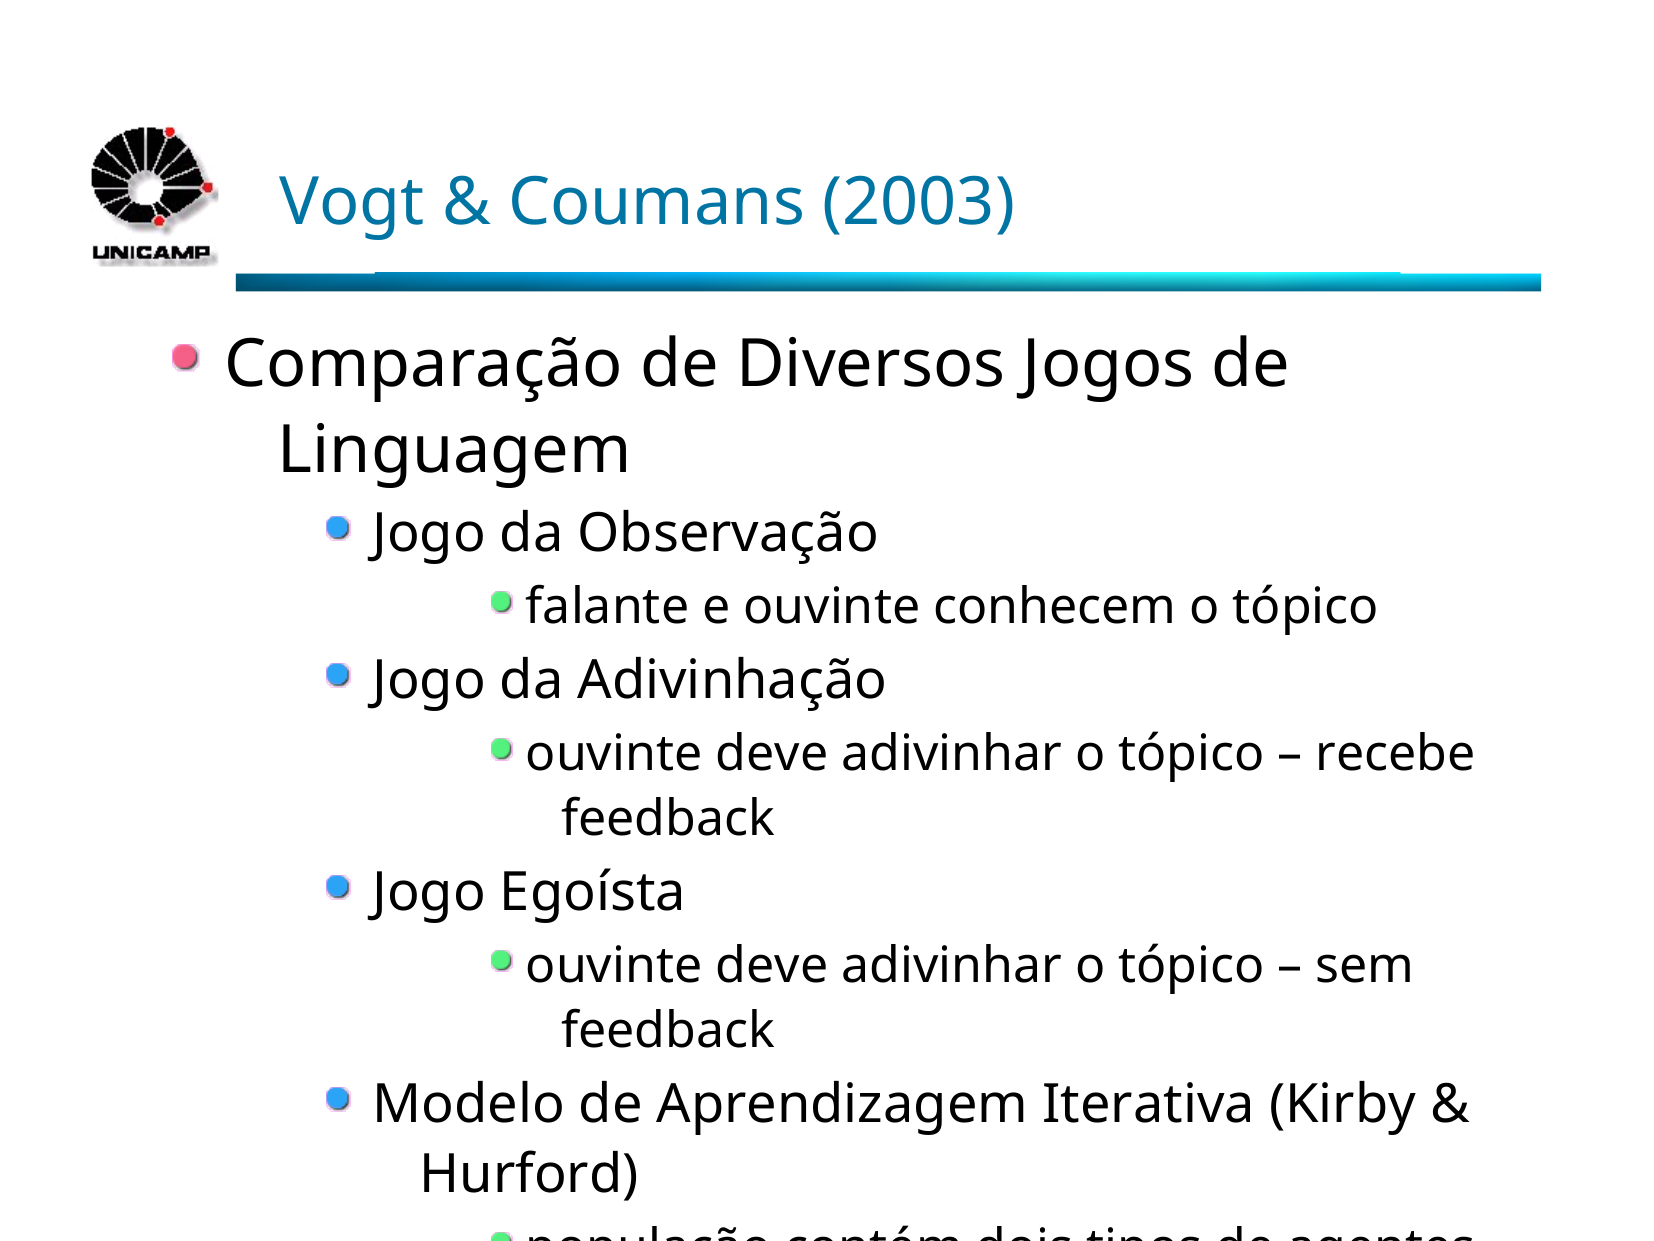

# Vogt & Coumans (2003)
Comparação de Diversos Jogos de Linguagem
Jogo da Observação
falante e ouvinte conhecem o tópico
Jogo da Adivinhação
ouvinte deve adivinhar o tópico – recebe feedback
Jogo Egoísta
ouvinte deve adivinhar o tópico – sem feedback
Modelo de Aprendizagem Iterativa (Kirby & Hurford)
população contém dois tipos de agentes
adultos e aprendizes
pode ser aplicado a cada um dos jogos anteriores